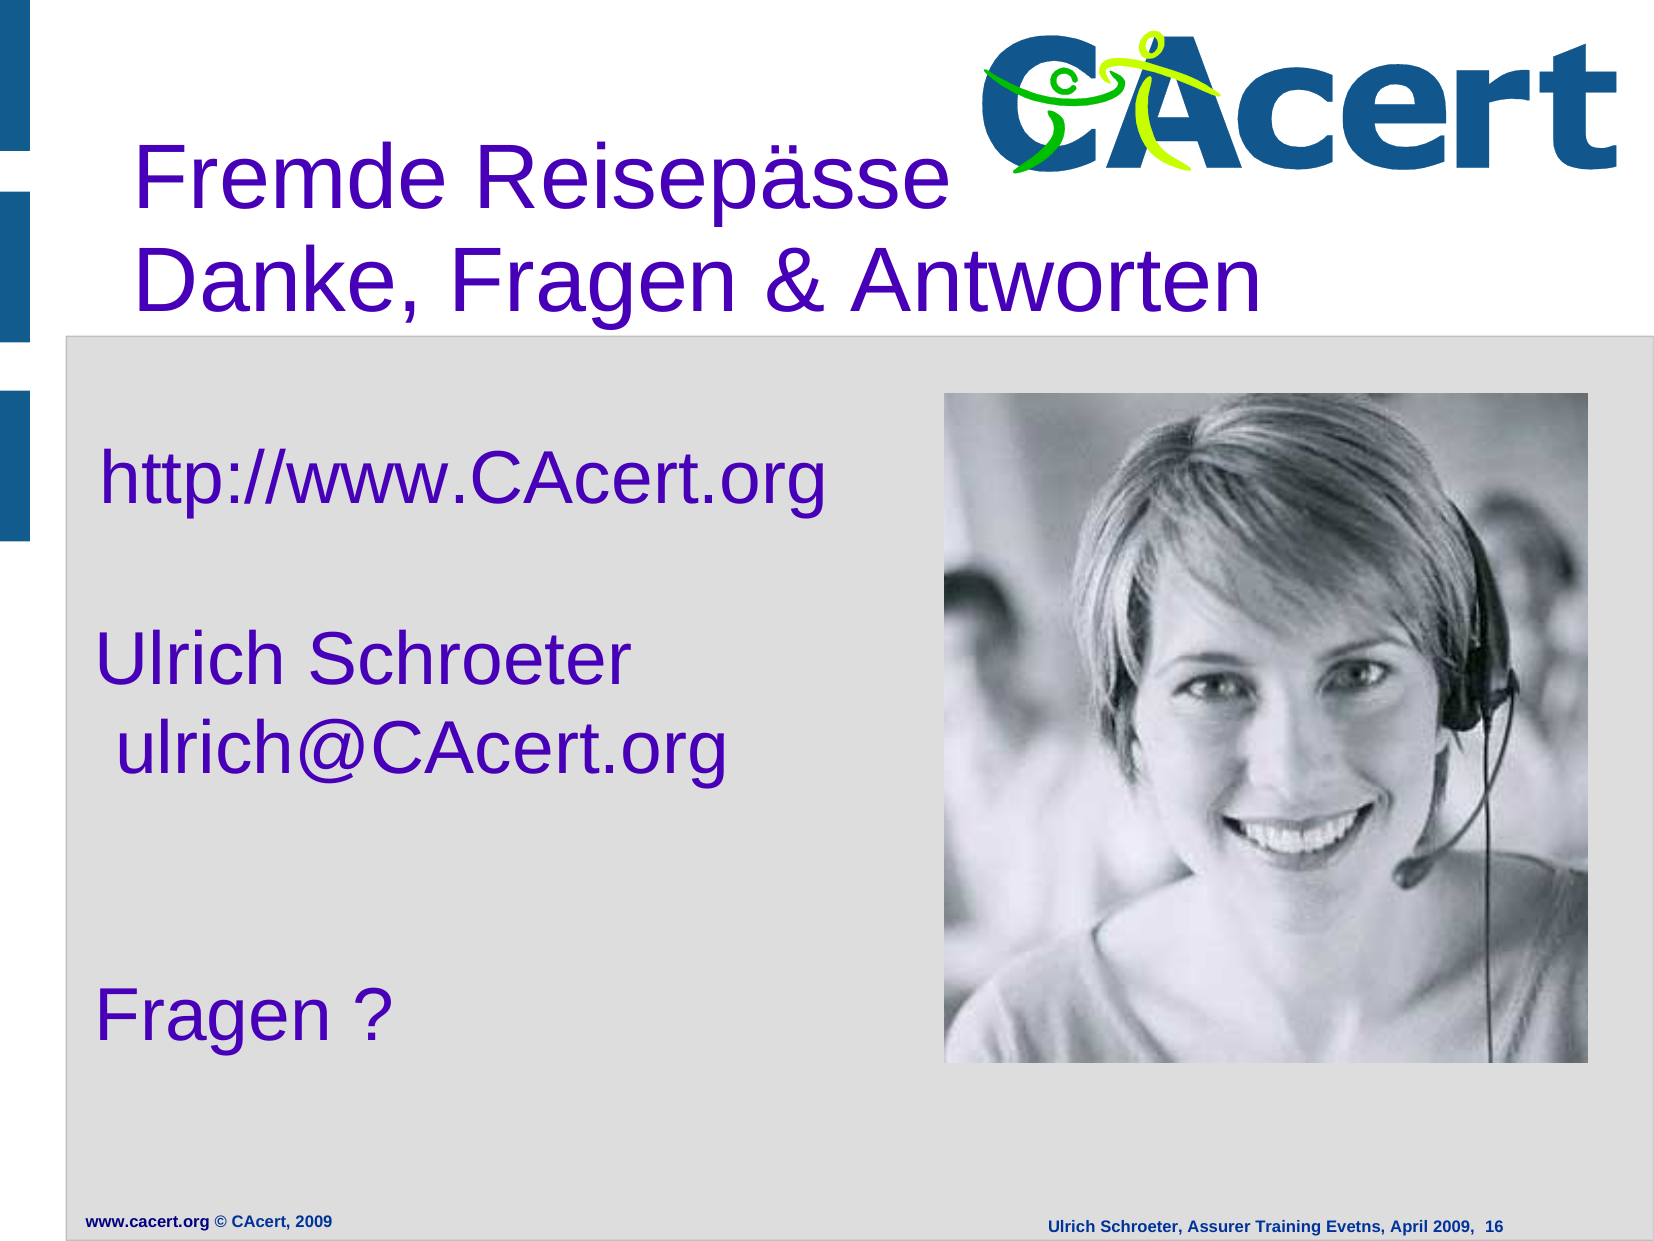

Fremde Reisepässe
Danke, Fragen & Antworten
 http://www.CAcert.org
 Ulrich Schroeter
 ulrich@CAcert.org
 Fragen ?